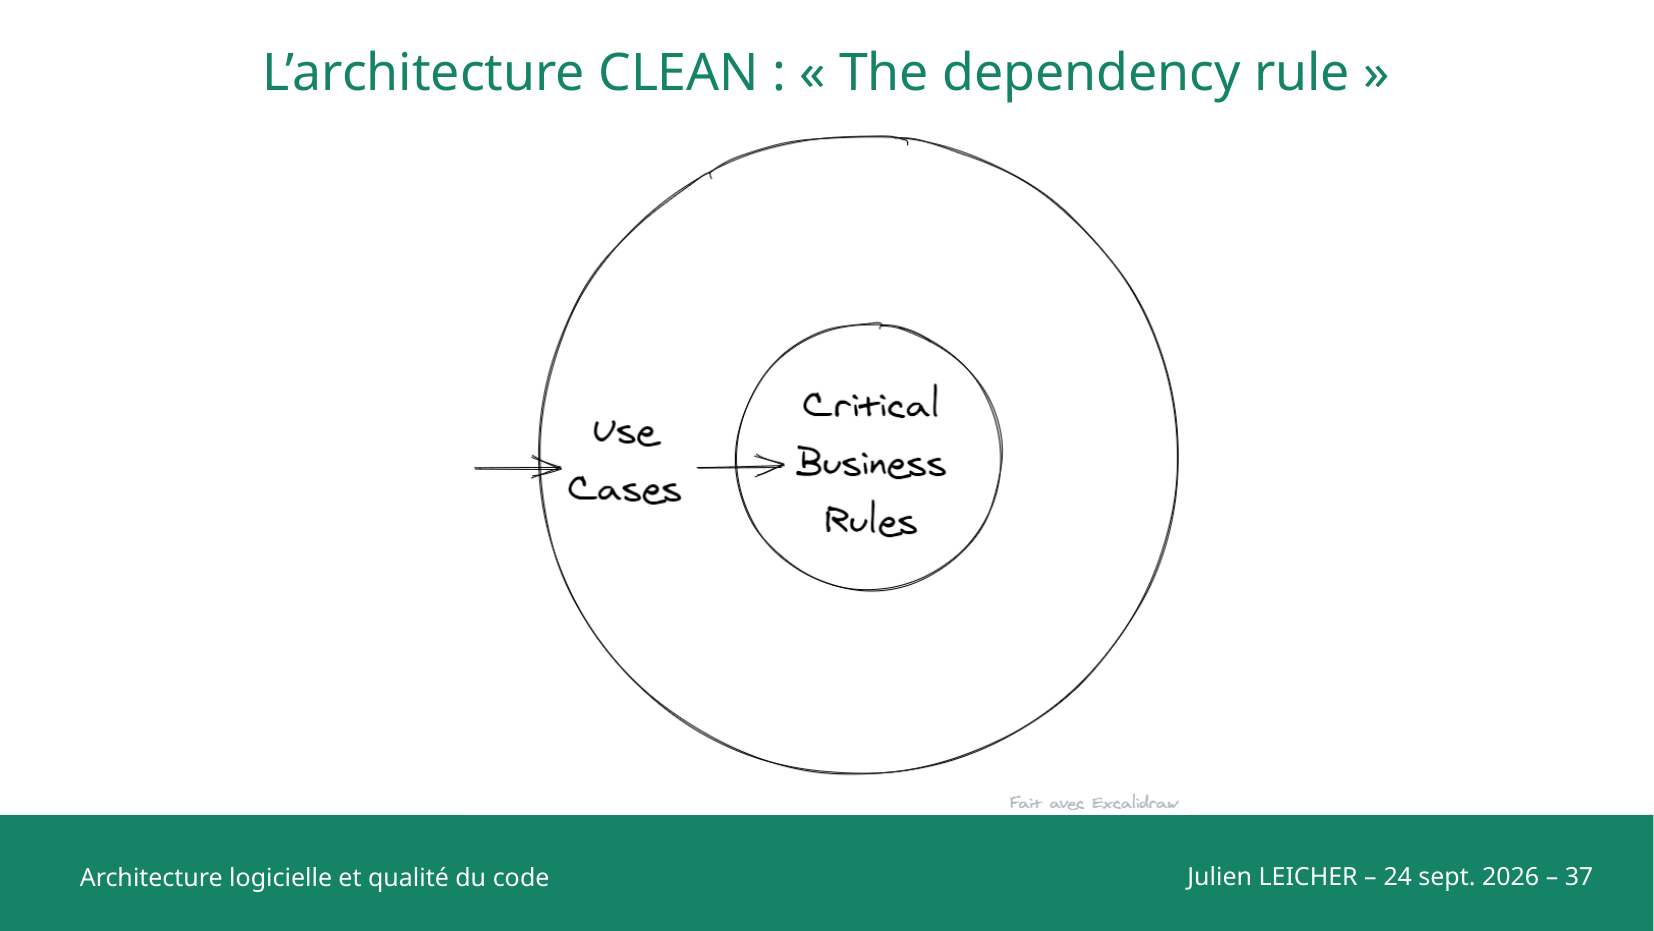

L’architecture CLEAN : « The dependency rule »
Julien LEICHER – –
Architecture logicielle et qualité du code